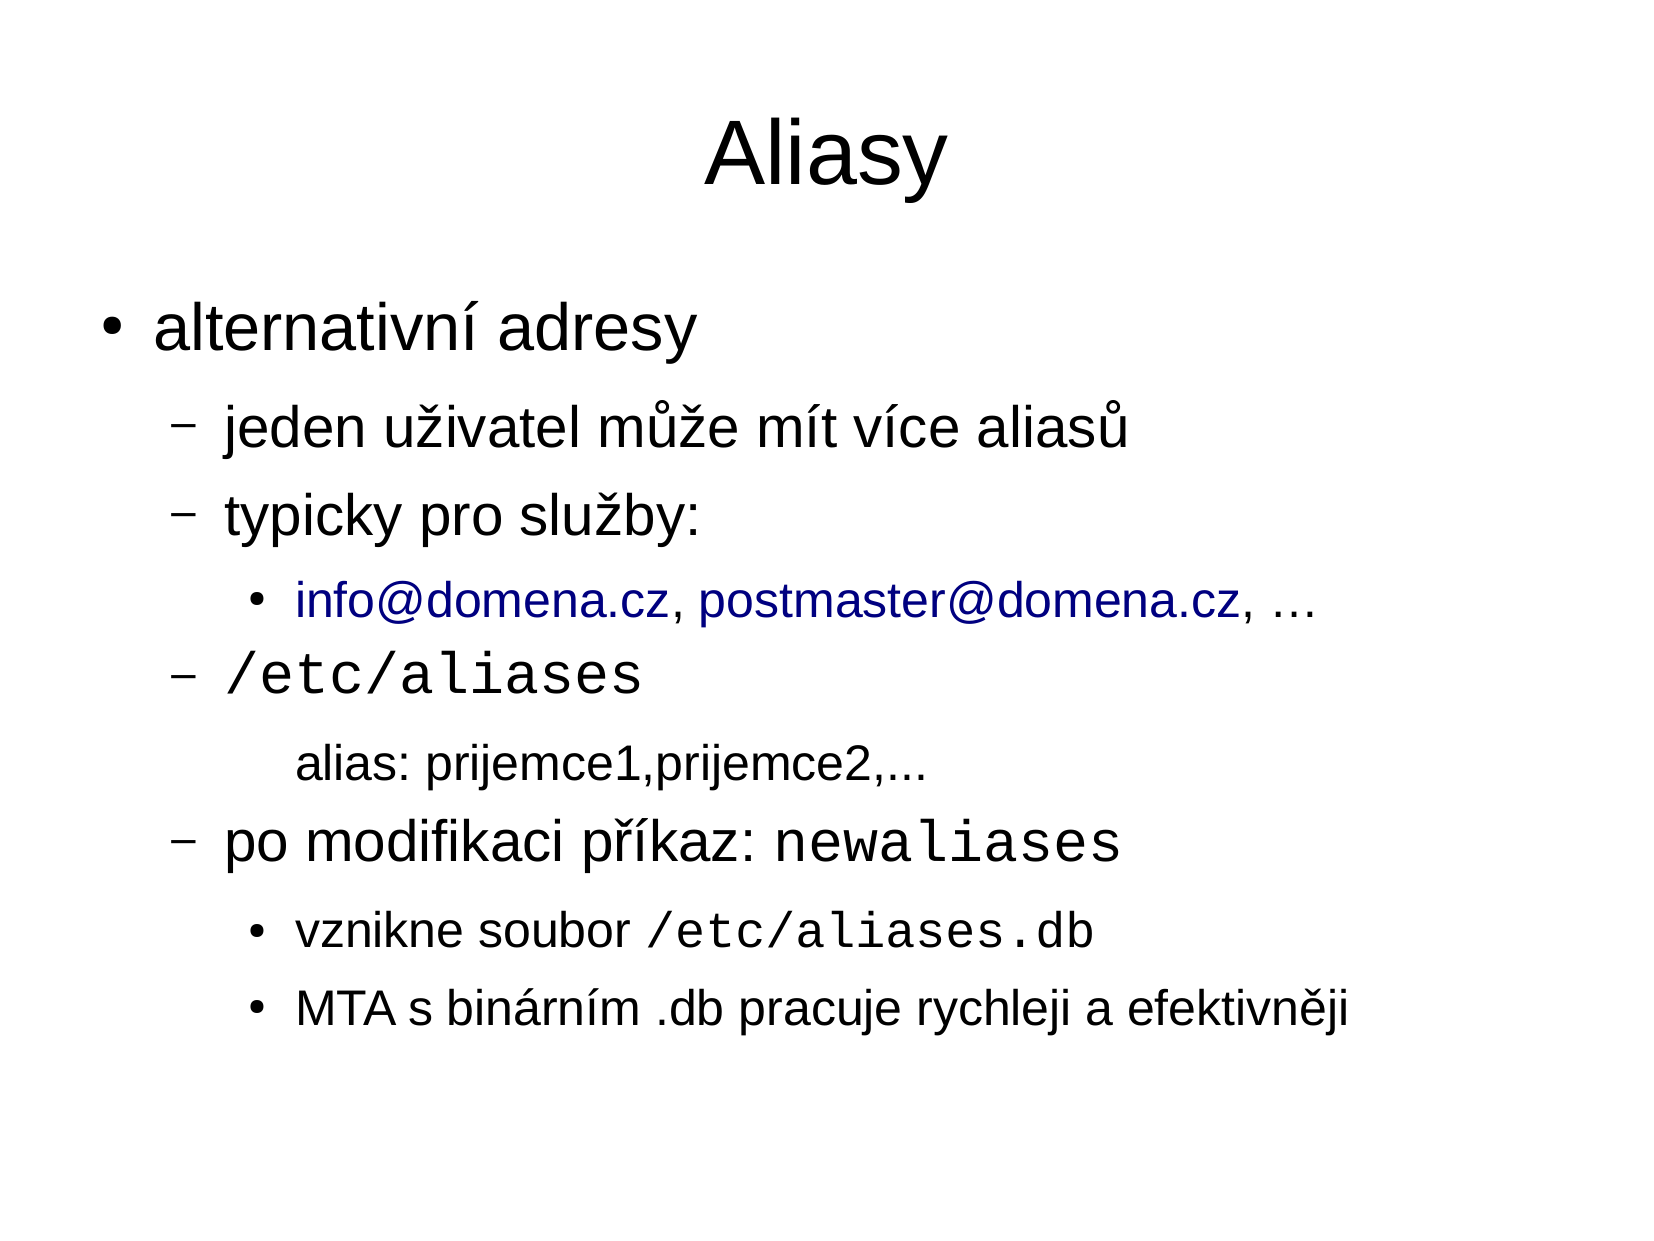

# Aliasy
alternativní adresy
jeden uživatel může mít více aliasů
typicky pro služby:
info@domena.cz, postmaster@domena.cz, …
/etc/aliases
alias: prijemce1,prijemce2,...
po modifikaci příkaz: newaliases
vznikne soubor /etc/aliases.db
MTA s binárním .db pracuje rychleji a efektivněji